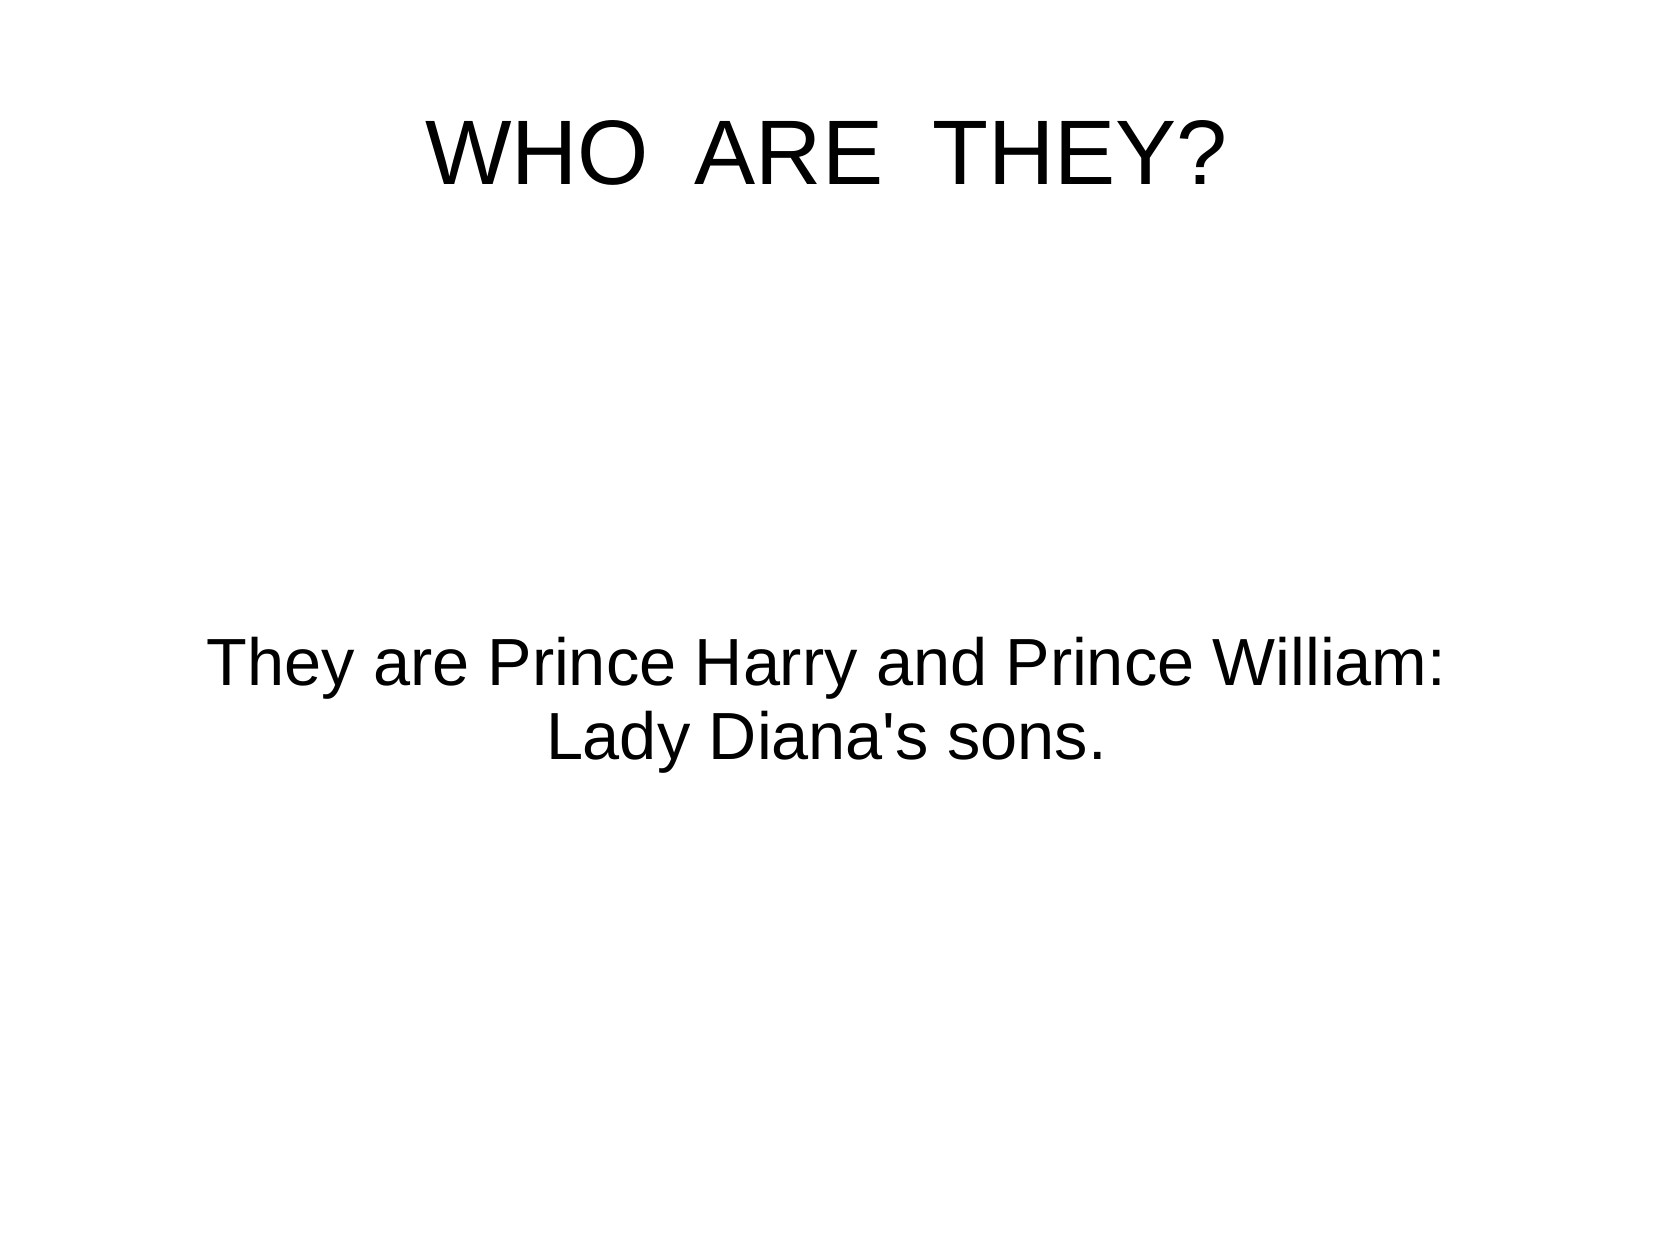

# WHO ARE THEY?
They are Prince Harry and Prince William:
Lady Diana's sons.